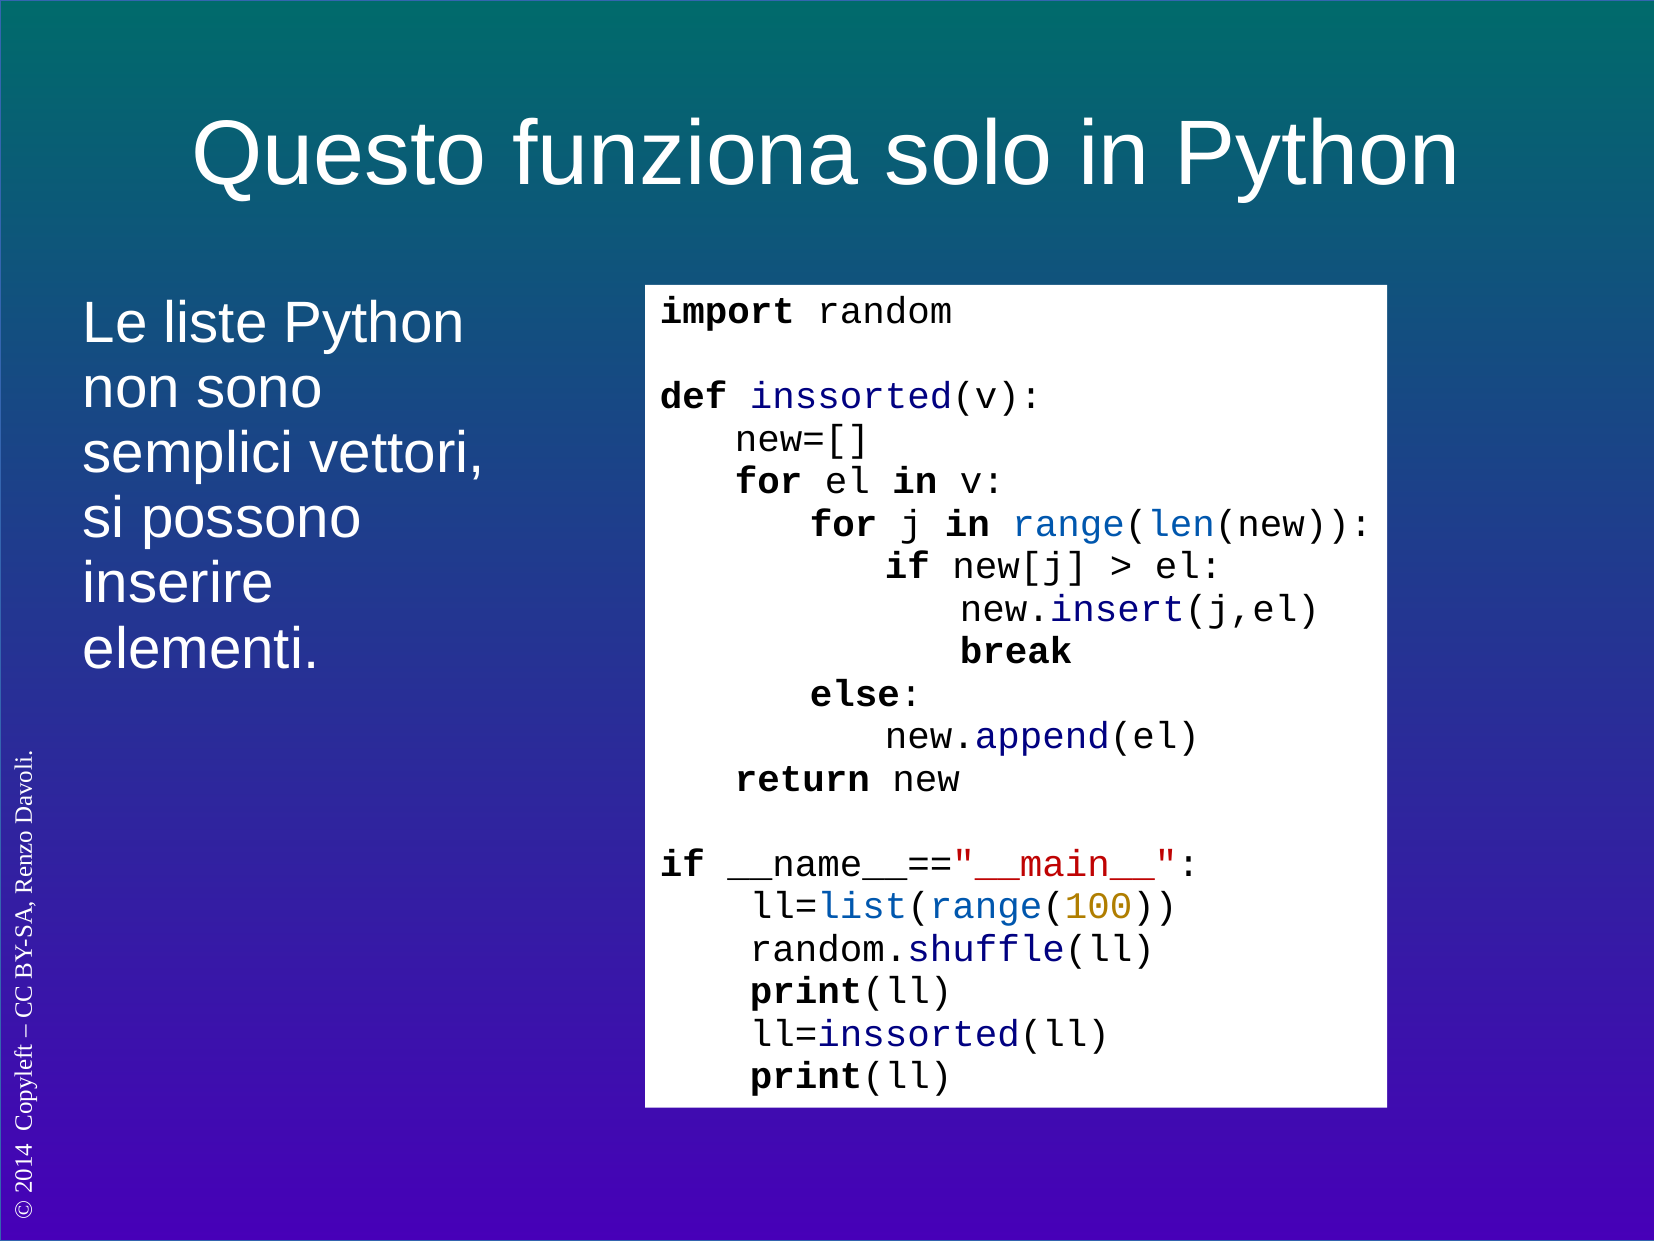

# Questo funziona solo in Python
import random
def inssorted(v):
	new=[]
	for el in v:
		for j in range(len(new)):
			if new[j] > el:
				new.insert(j,el)
				break
		else:
			new.append(el)
	return new
if __name__=="__main__":
 ll=list(range(100))
 random.shuffle(ll)
 print(ll)
 ll=inssorted(ll)
 print(ll)
Le liste Python non sono semplici vettori, si possono inserire elementi.